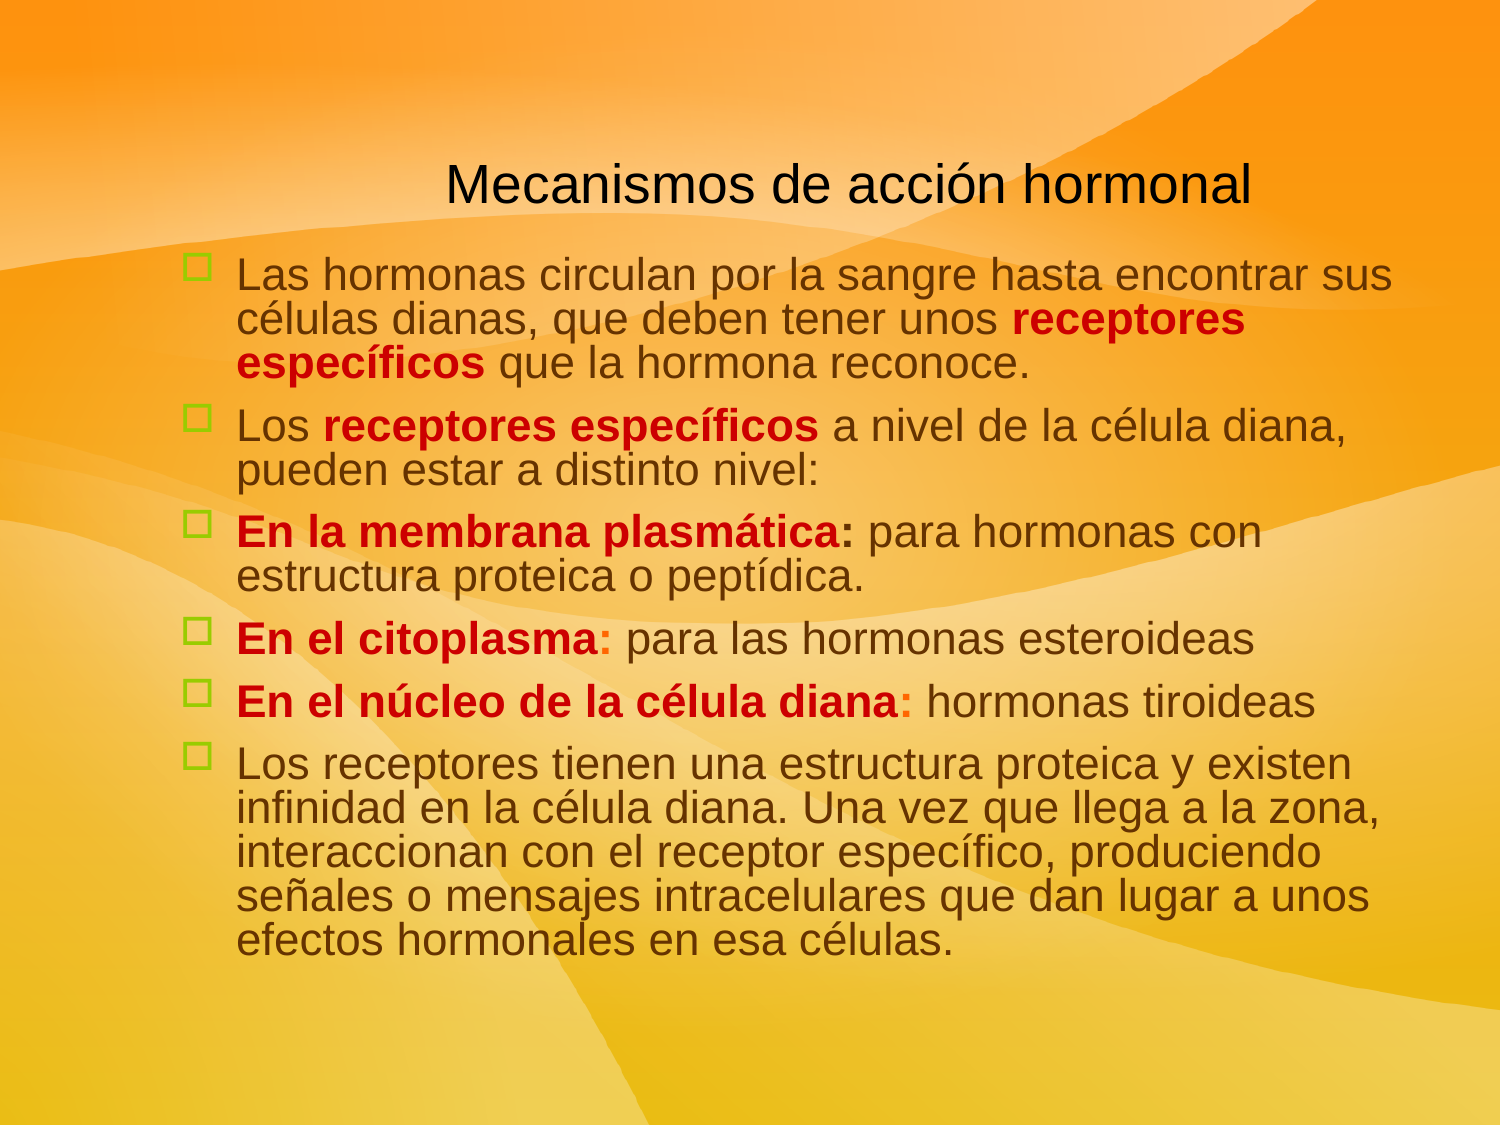

# Mecanismos de acción hormonal
Las hormonas circulan por la sangre hasta encontrar sus células dianas, que deben tener unos receptores específicos que la hormona reconoce.
Los receptores específicos a nivel de la célula diana, pueden estar a distinto nivel:
En la membrana plasmática: para hormonas con estructura proteica o peptídica.
En el citoplasma: para las hormonas esteroideas
En el núcleo de la célula diana: hormonas tiroideas
Los receptores tienen una estructura proteica y existen infinidad en la célula diana. Una vez que llega a la zona, interaccionan con el receptor específico, produciendo señales o mensajes intracelulares que dan lugar a unos efectos hormonales en esa células.